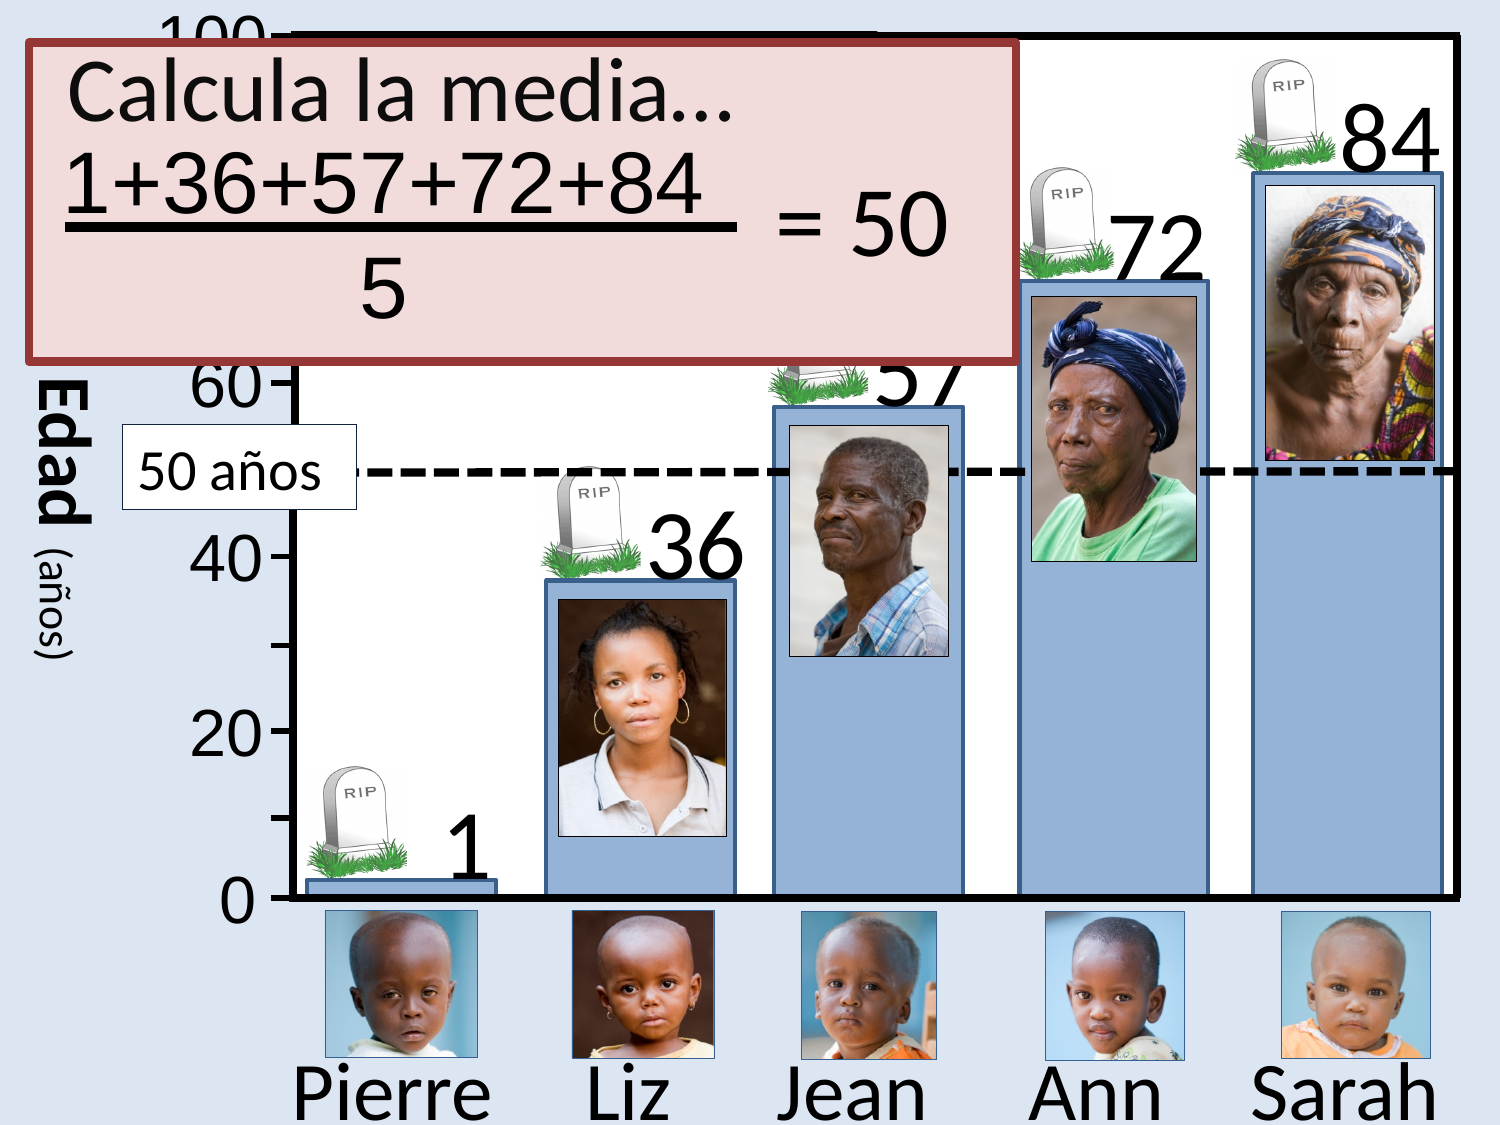

100
80
60
40
20
0
Calcula la media…
Burundi
Esto es la
esperanza de vida
84
2007
1+36+57+72+84
5
= 50
72
57
Edad (años)
50 años
36
1
Pierre
Liz
Jean
Ann
Sarah